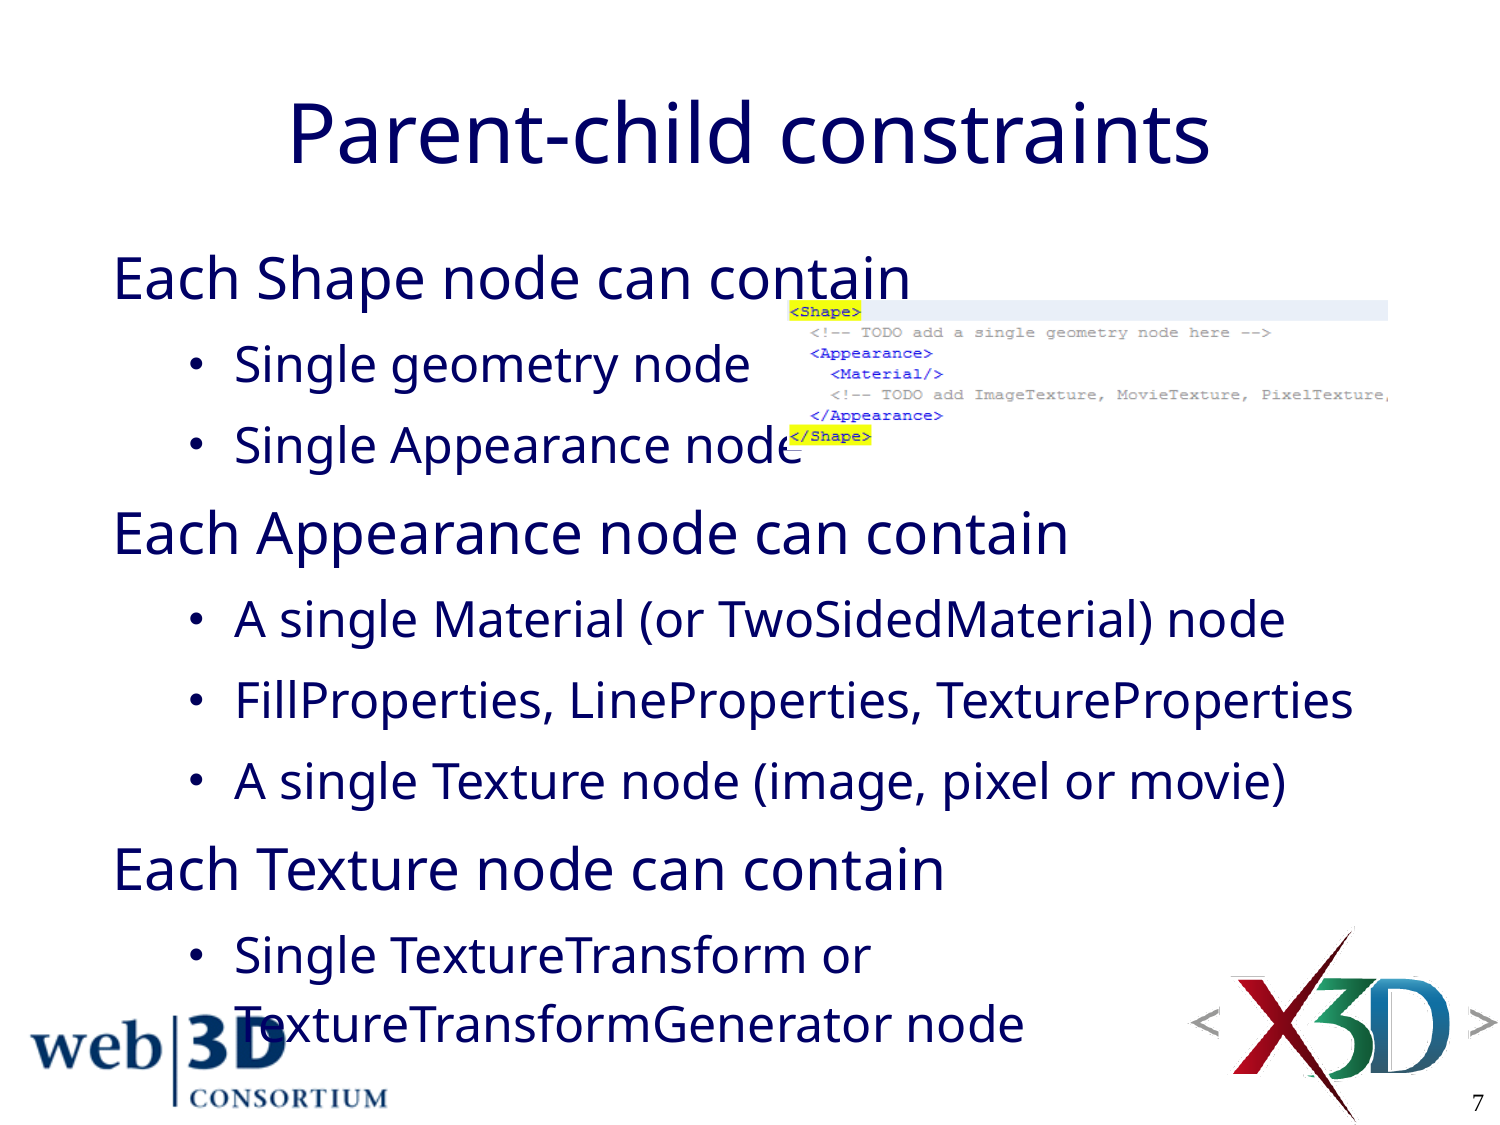

# Parent-child constraints
Each Shape node can contain
Single geometry node
Single Appearance node
Each Appearance node can contain
A single Material (or TwoSidedMaterial) node
FillProperties, LineProperties, TextureProperties
A single Texture node (image, pixel or movie)
Each Texture node can contain
Single TextureTransform or TextureTransformGenerator node